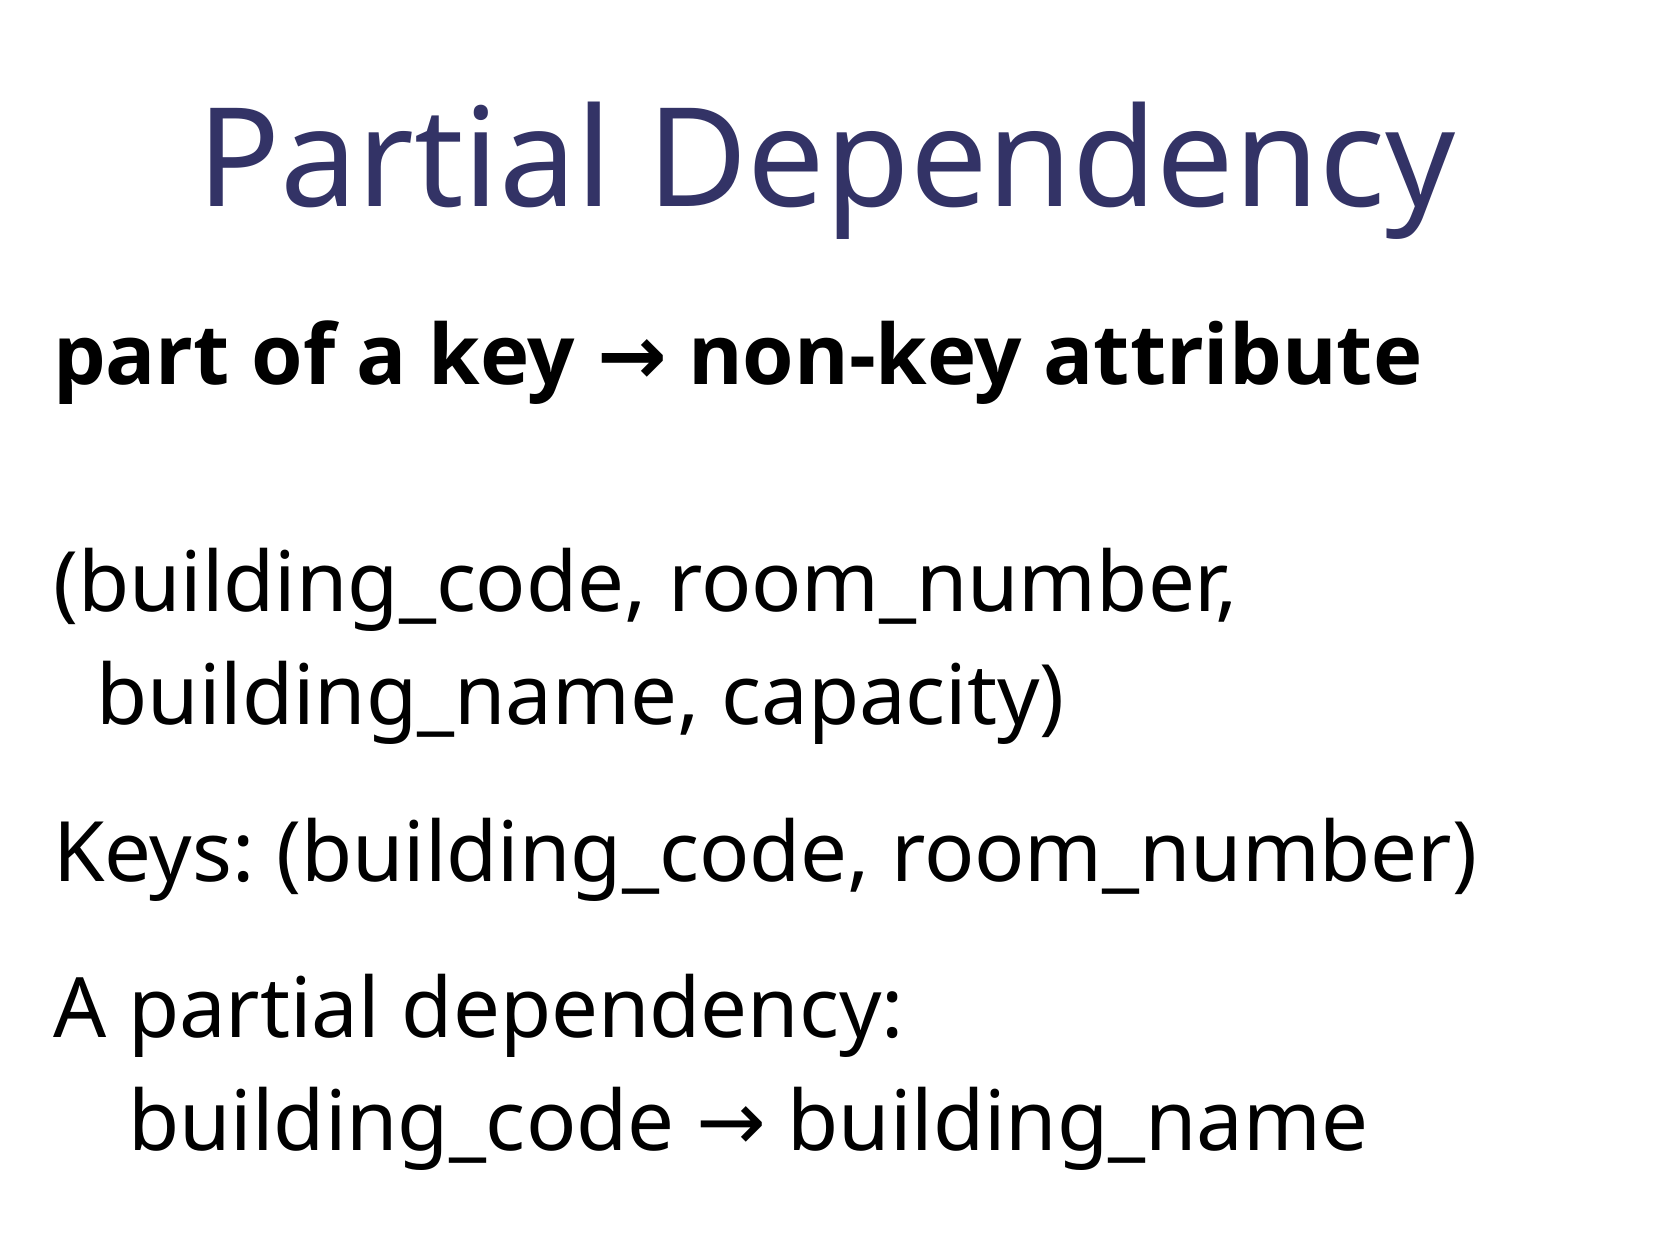

# Partial Dependency
part of a key → non-key attribute
(building_code, room_number,
 building_name, capacity)
Keys: (building_code, room_number)
A partial dependency:
	building_code → building_name